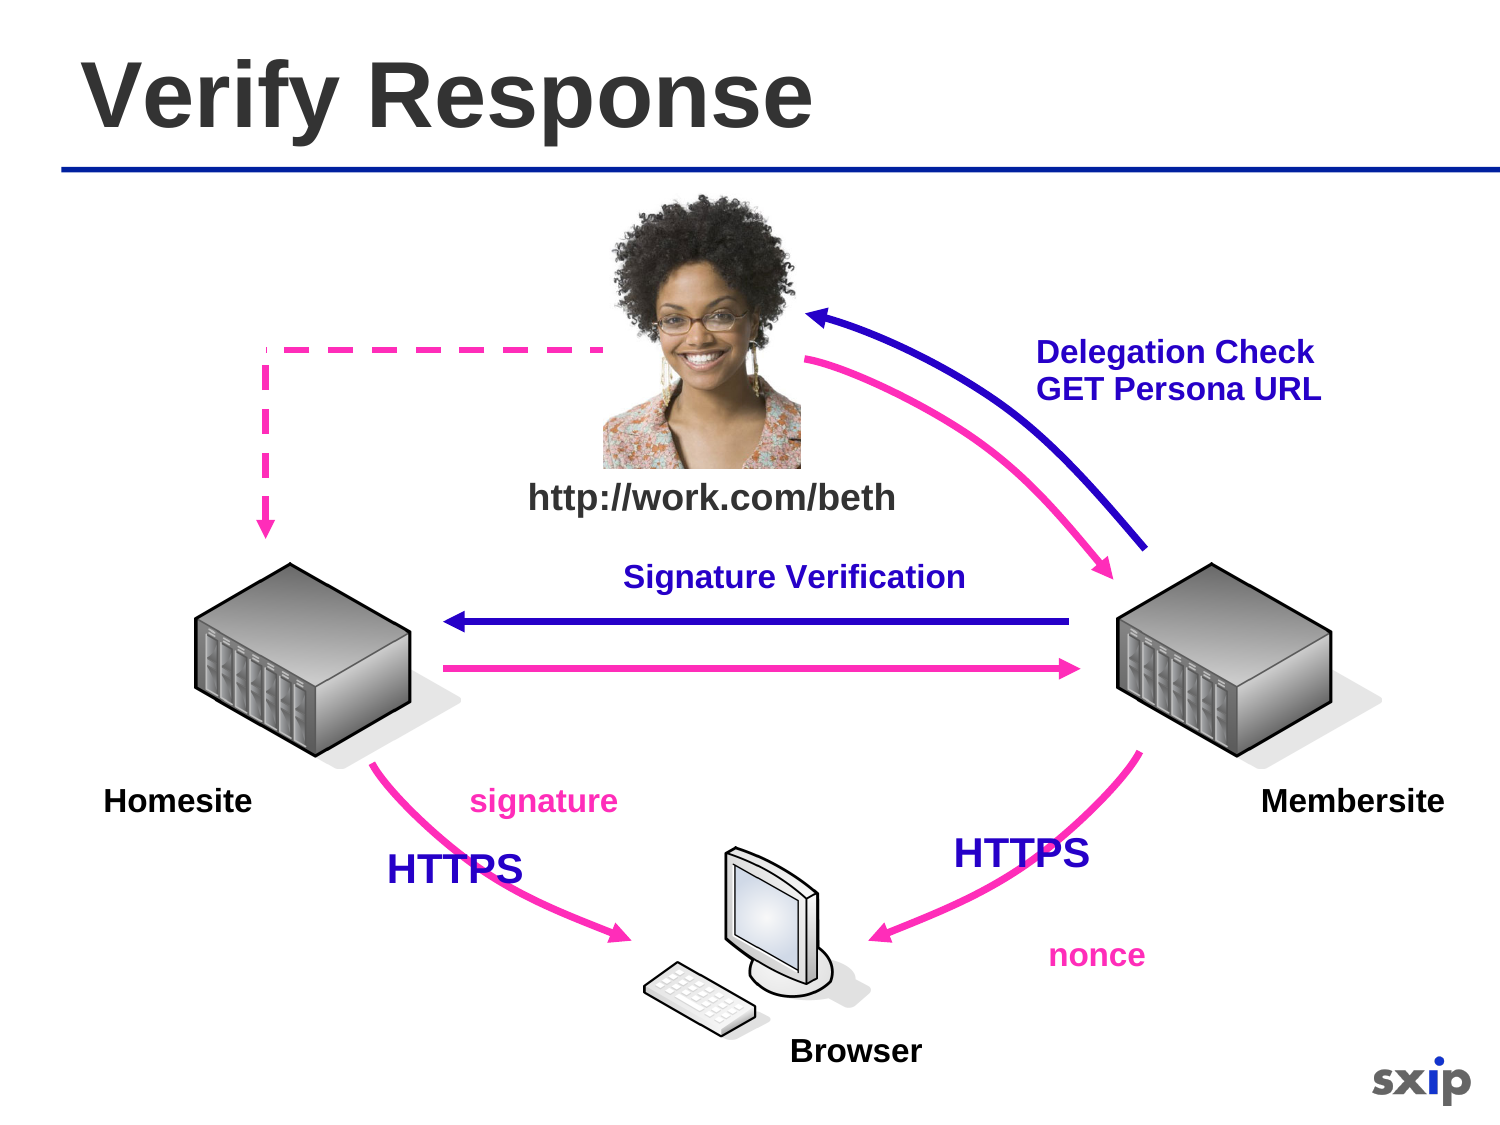

# Verify Response
Delegation Check
GET Persona URL
http://work.com/beth
Signature Verification
Homesite
signature
Membersite
HTTPS
HTTPS
nonce
Browser